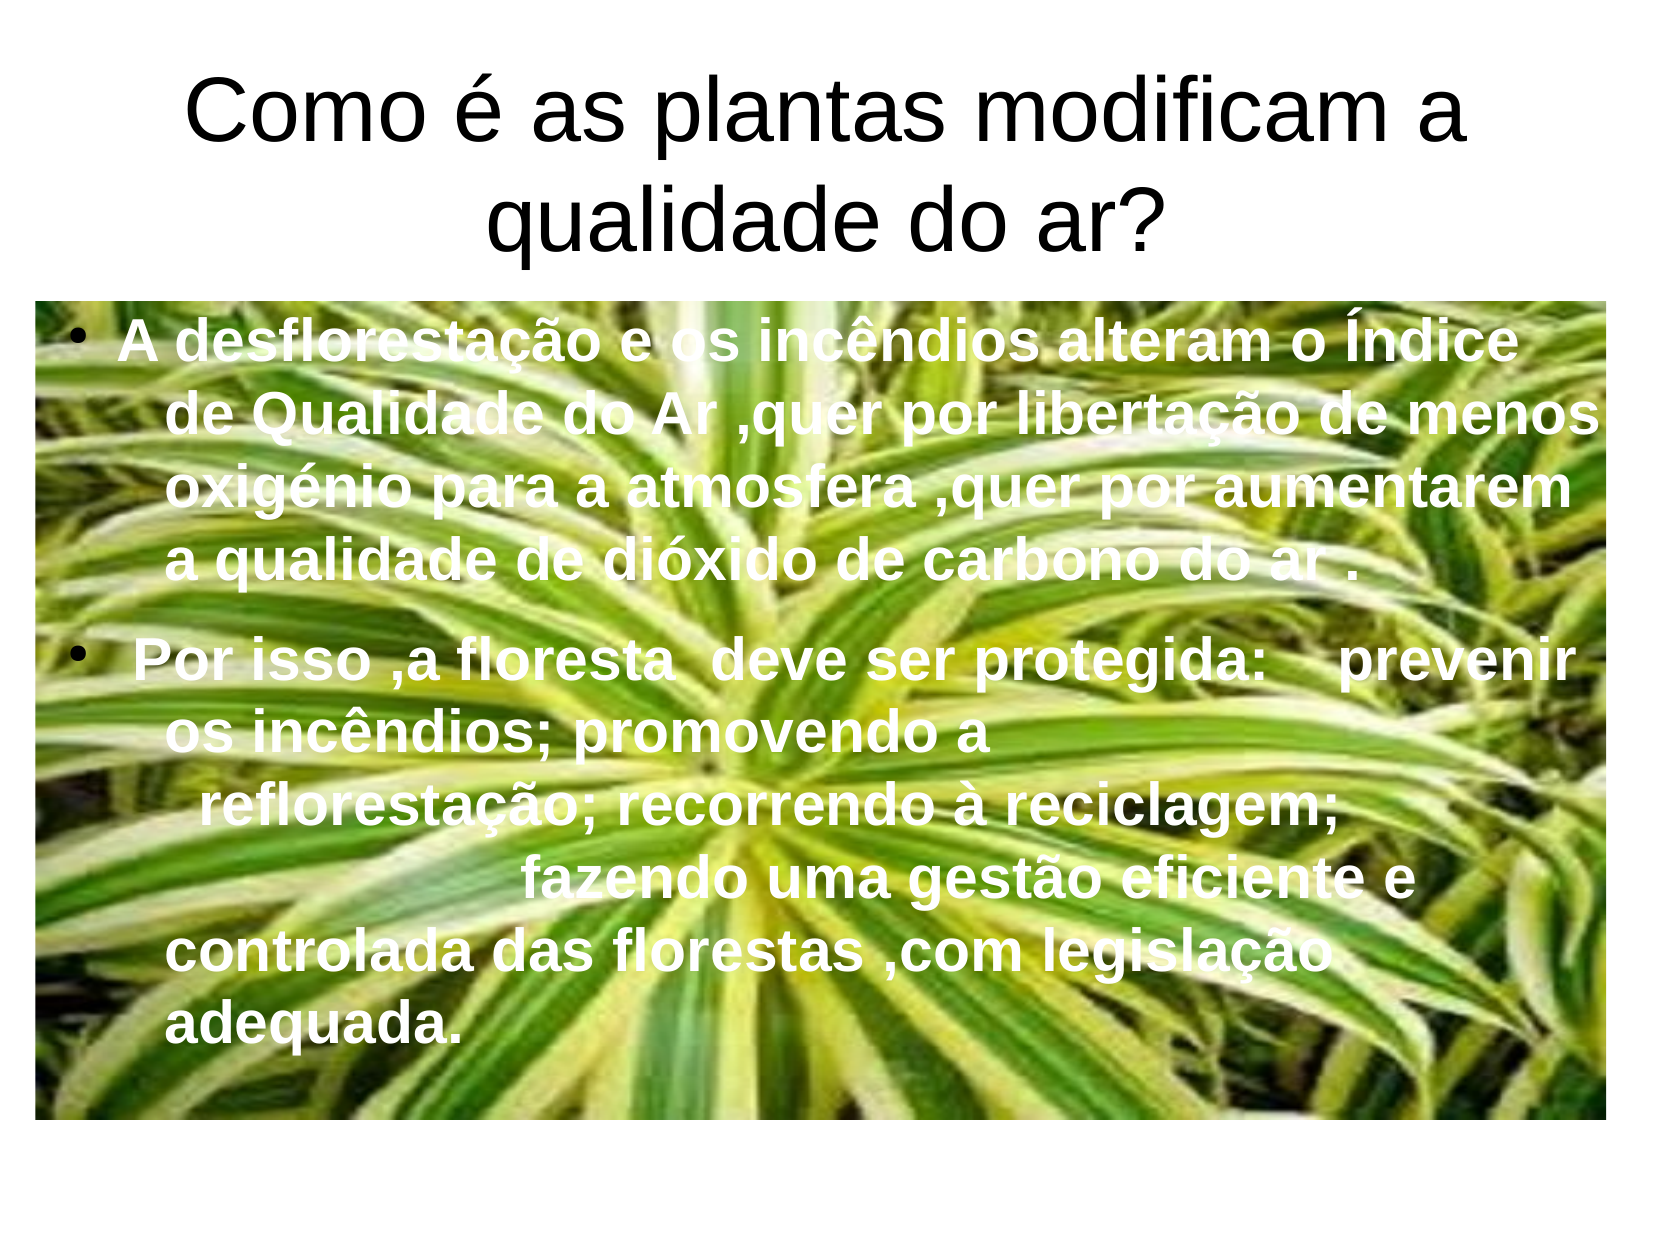

# Como é as plantas modificam a qualidade do ar?
A desflorestação e os incêndios alteram o Índice de Qualidade do Ar ,quer por libertação de menos oxigénio para a atmosfera ,quer por aumentarem a qualidade de dióxido de carbono do ar .
 Por isso ,a floresta deve ser protegida: prevenir os incêndios; promovendo a reflorestação; recorrendo à reciclagem; fazendo uma gestão eficiente e controlada das florestas ,com legislação adequada.